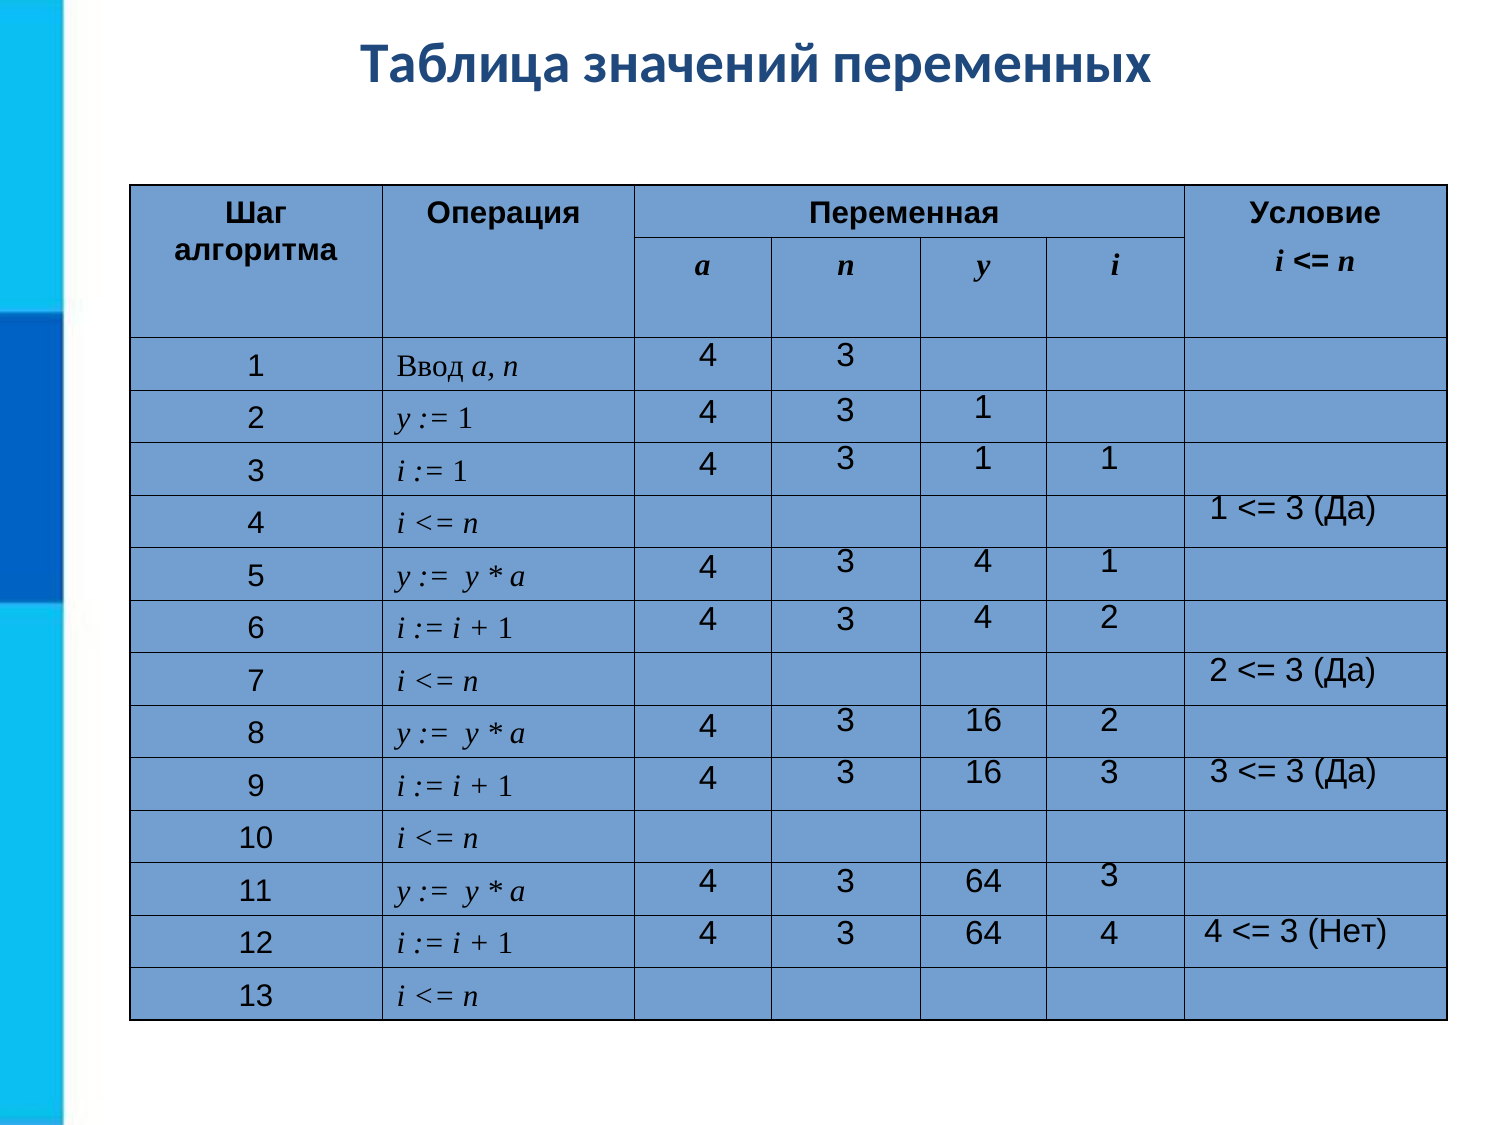

Таблица значений переменных
| Шаг алгоритма | Операция | Переменная | | | | Условие i <= n |
| --- | --- | --- | --- | --- | --- | --- |
| | | a | n | y | i | |
| 1 | Ввод a, n | | | | | |
| 2 | y := 1 | | | | | |
| 3 | i := 1 | | | | | |
| 4 | i <= n | | | | | |
| 5 | y := y \* a | | | | | |
| 6 | i := i + 1 | | | | | |
| 7 | i <= n | | | | | |
| 8 | y := y \* a | | | | | |
| 9 | i := i + 1 | | | | | |
| 10 | i <= n | | | | | |
| 11 | y := y \* a | | | | | |
| 12 | i := i + 1 | | | | | |
| 13 | i <= n | | | | | |
4
3
1
3
4
3
1
1
4
1 <= 3 (Да)
3
4
1
4
4
2
4
3
2 <= 3 (Да)
3
16
2
4
3 <= 3 (Да)
3
16
3
4
3
4
3
64
4 <= 3 (Нет)
4
3
64
4